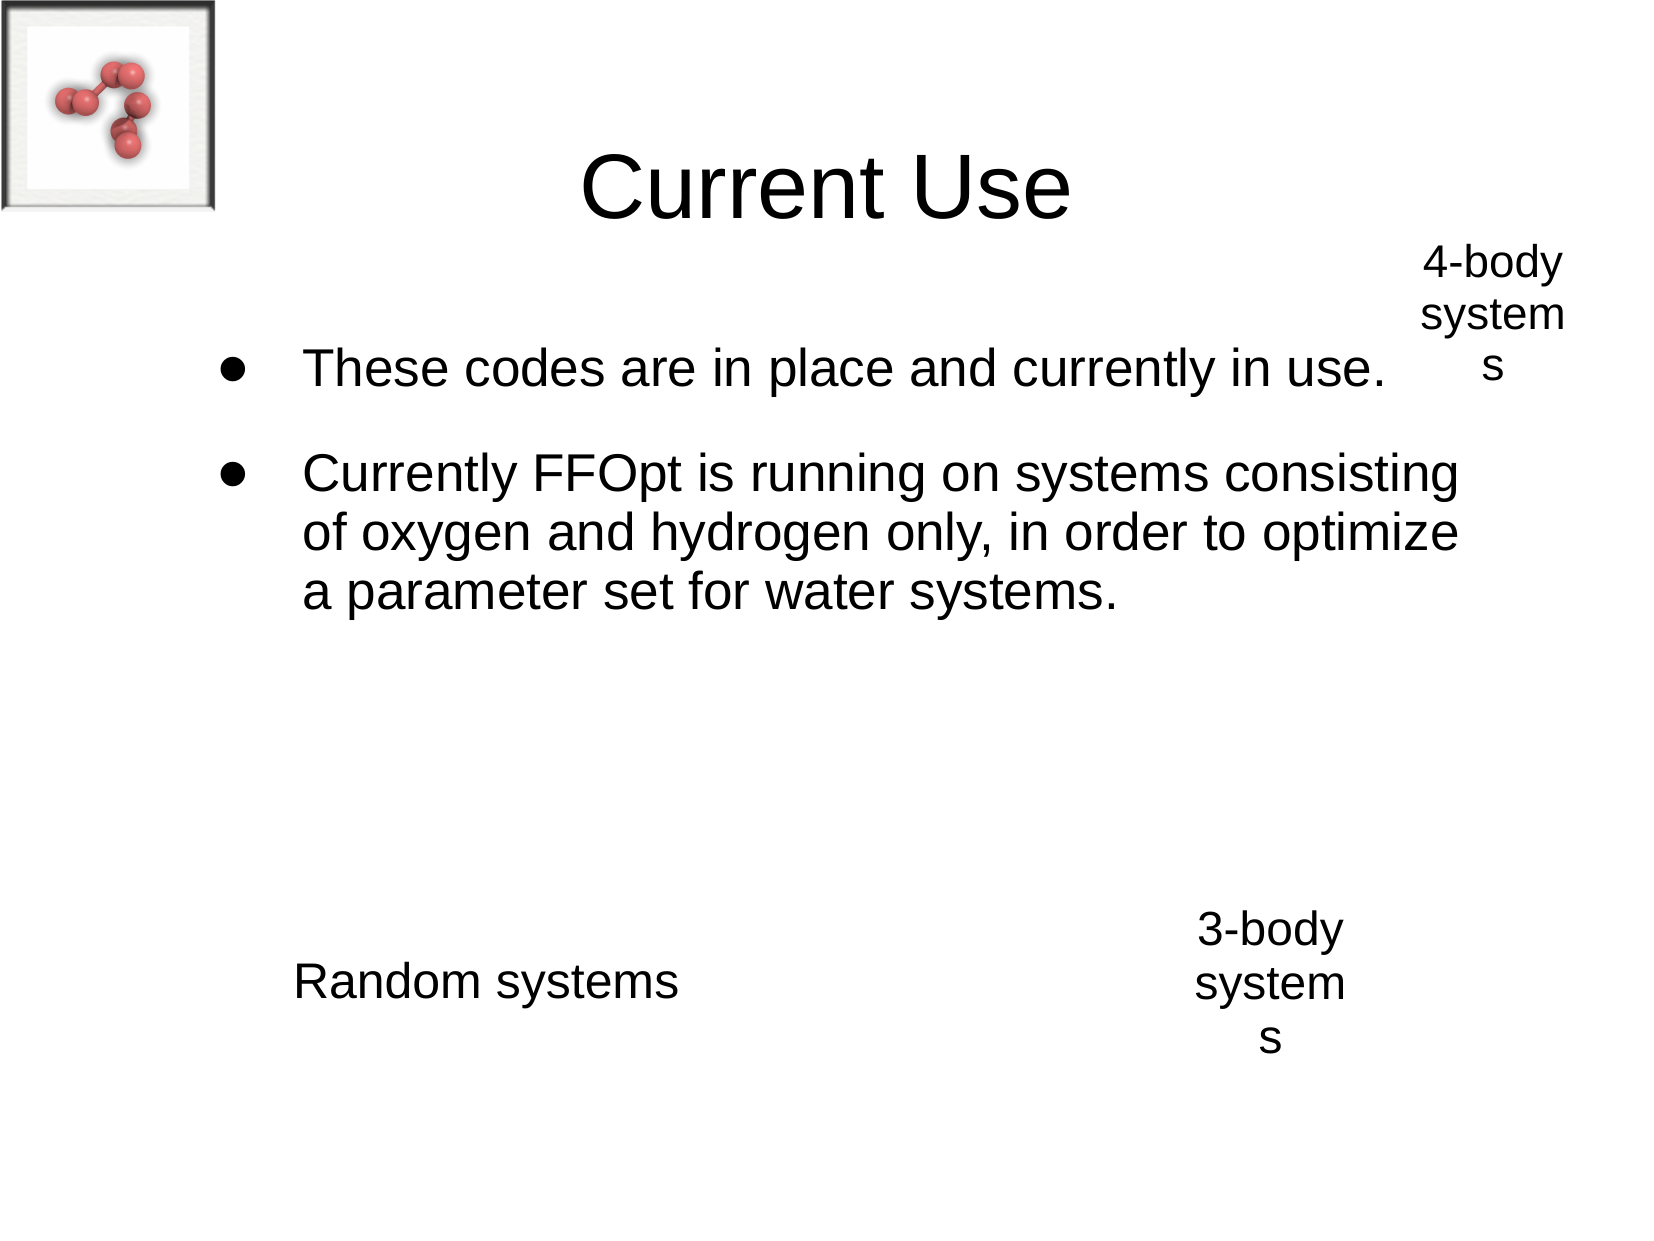

3-body systems
4-body systems
Random systems
# Current Use
These codes are in place and currently in use.
Currently FFOpt is running on systems consisting of oxygen and hydrogen only, in order to optimize a parameter set for water systems.